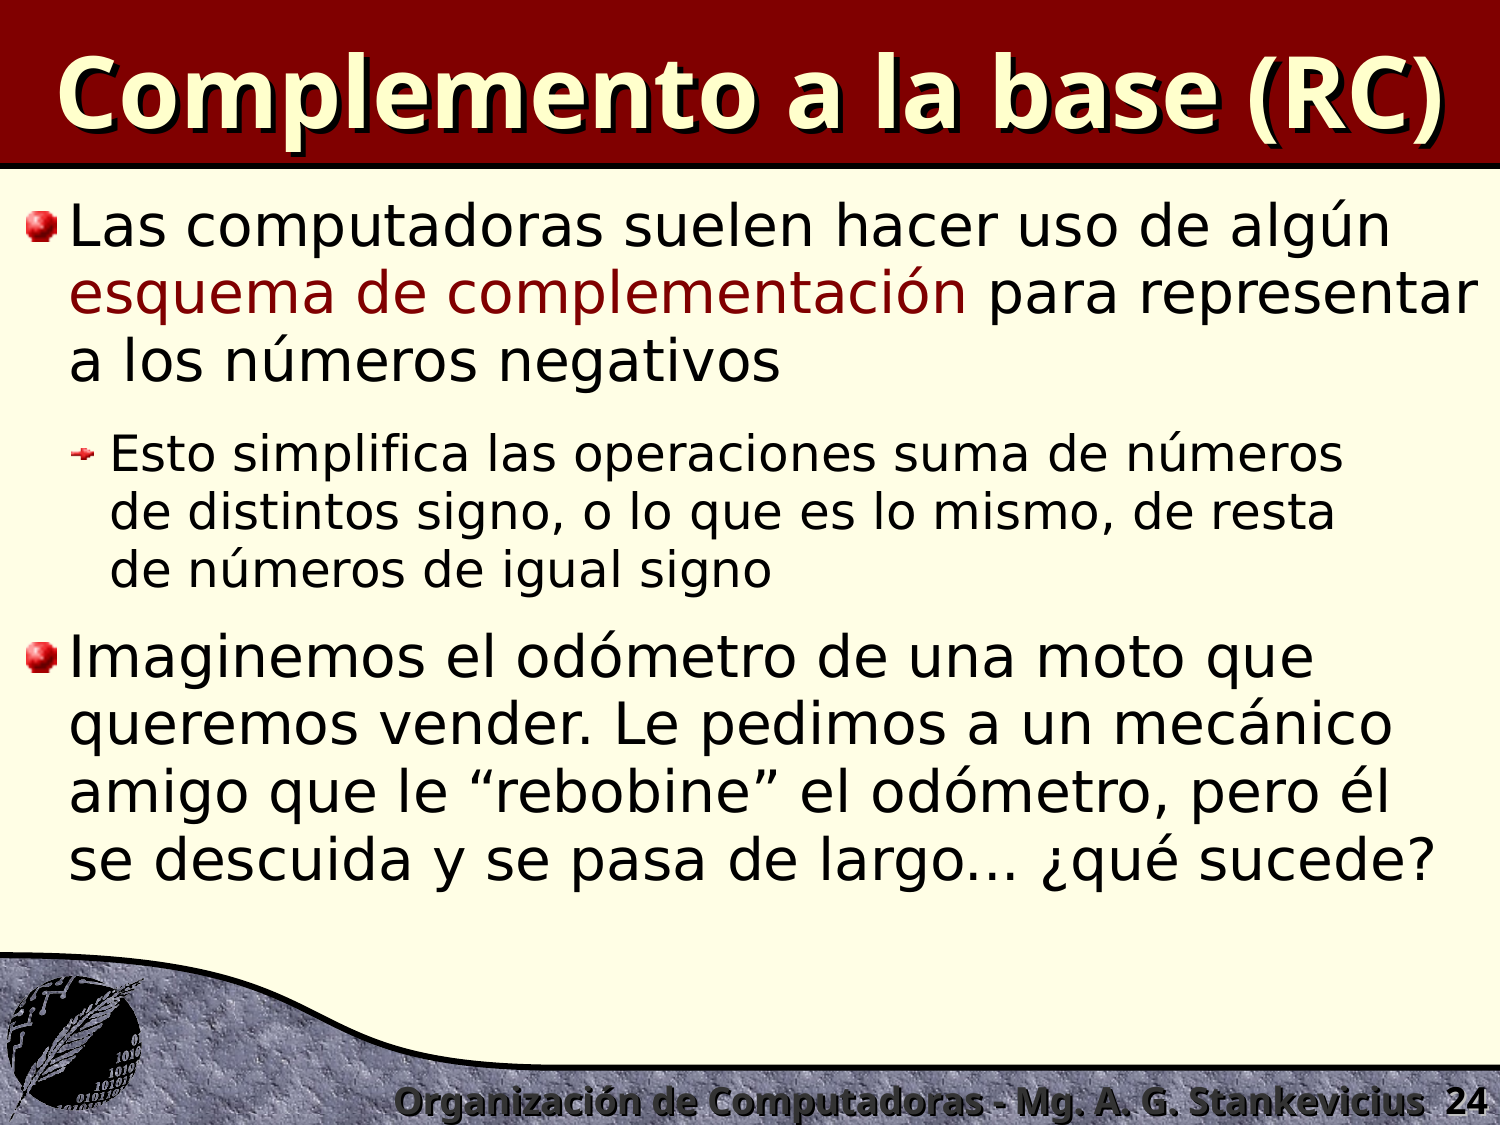

# Complemento a la base (RC)
Las computadoras suelen hacer uso de algún esquema de complementación para representar
a los números negativos
Esto simplifica las operaciones suma de números
de distintos signo, o lo que es lo mismo, de resta
de números de igual signo
Imaginemos el odómetro de una moto que queremos vender. Le pedimos a un mecánico amigo que le “rebobine” el odómetro, pero él
se descuida y se pasa de largo... ¿qué sucede?
24